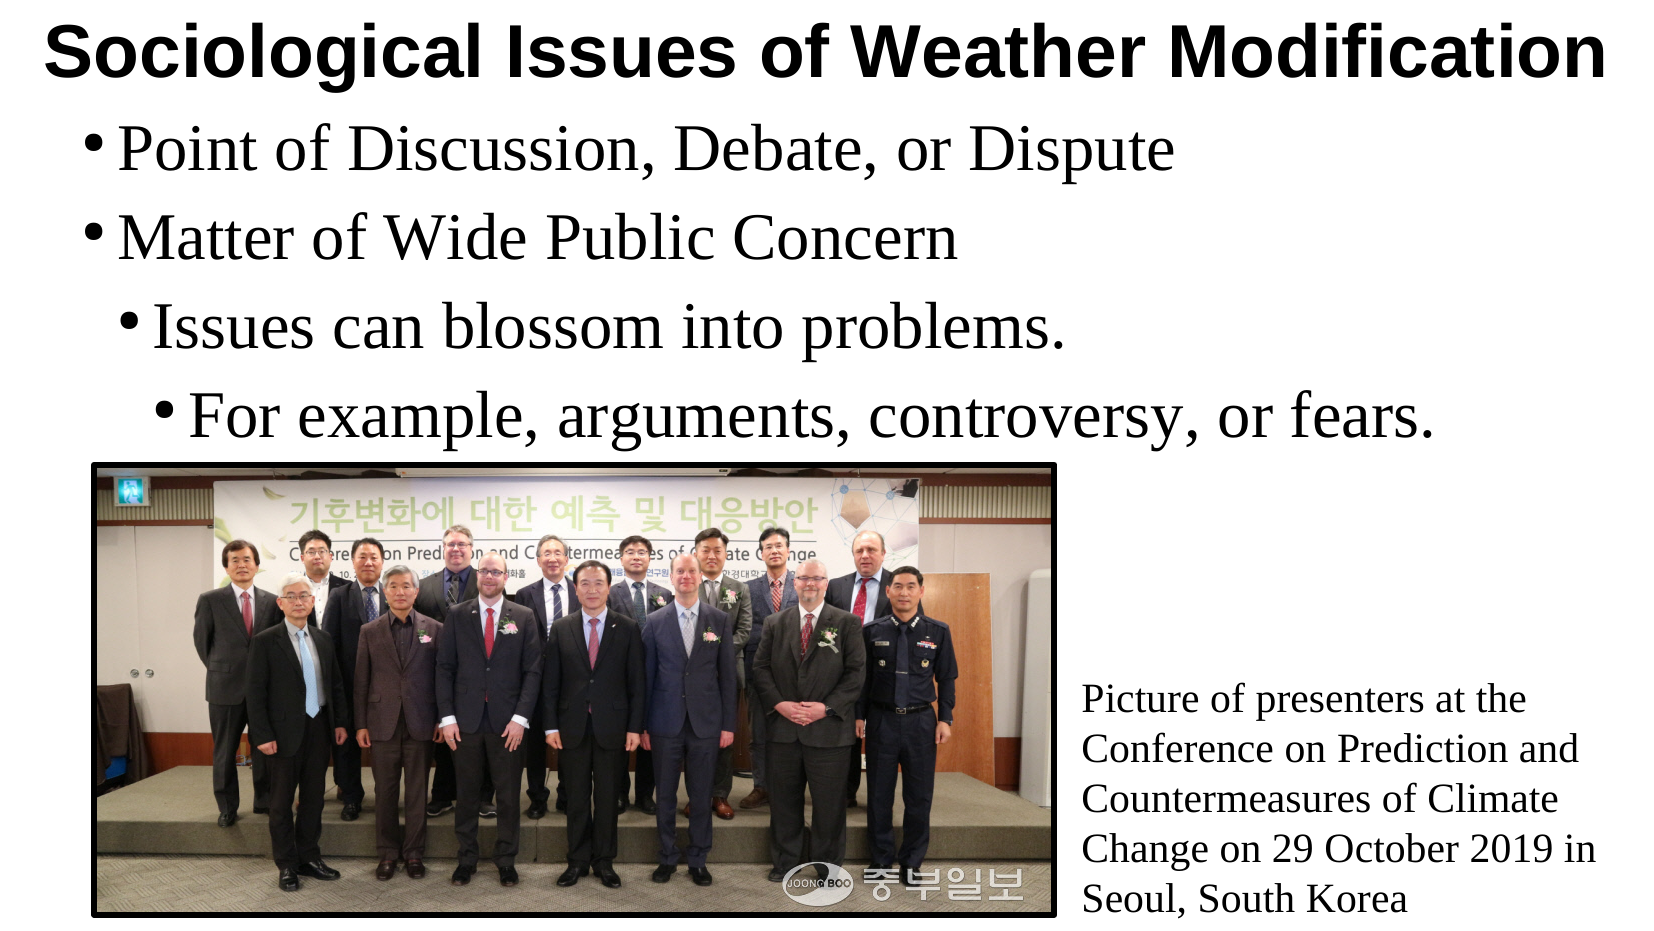

# Sociological Issues of Weather Modification
Point of Discussion, Debate, or Dispute
Matter of Wide Public Concern
Issues can blossom into problems.
For example, arguments, controversy, or fears.
Picture of presenters at the Conference on Prediction and Countermeasures of Climate Change on 29 October 2019 in Seoul, South Korea